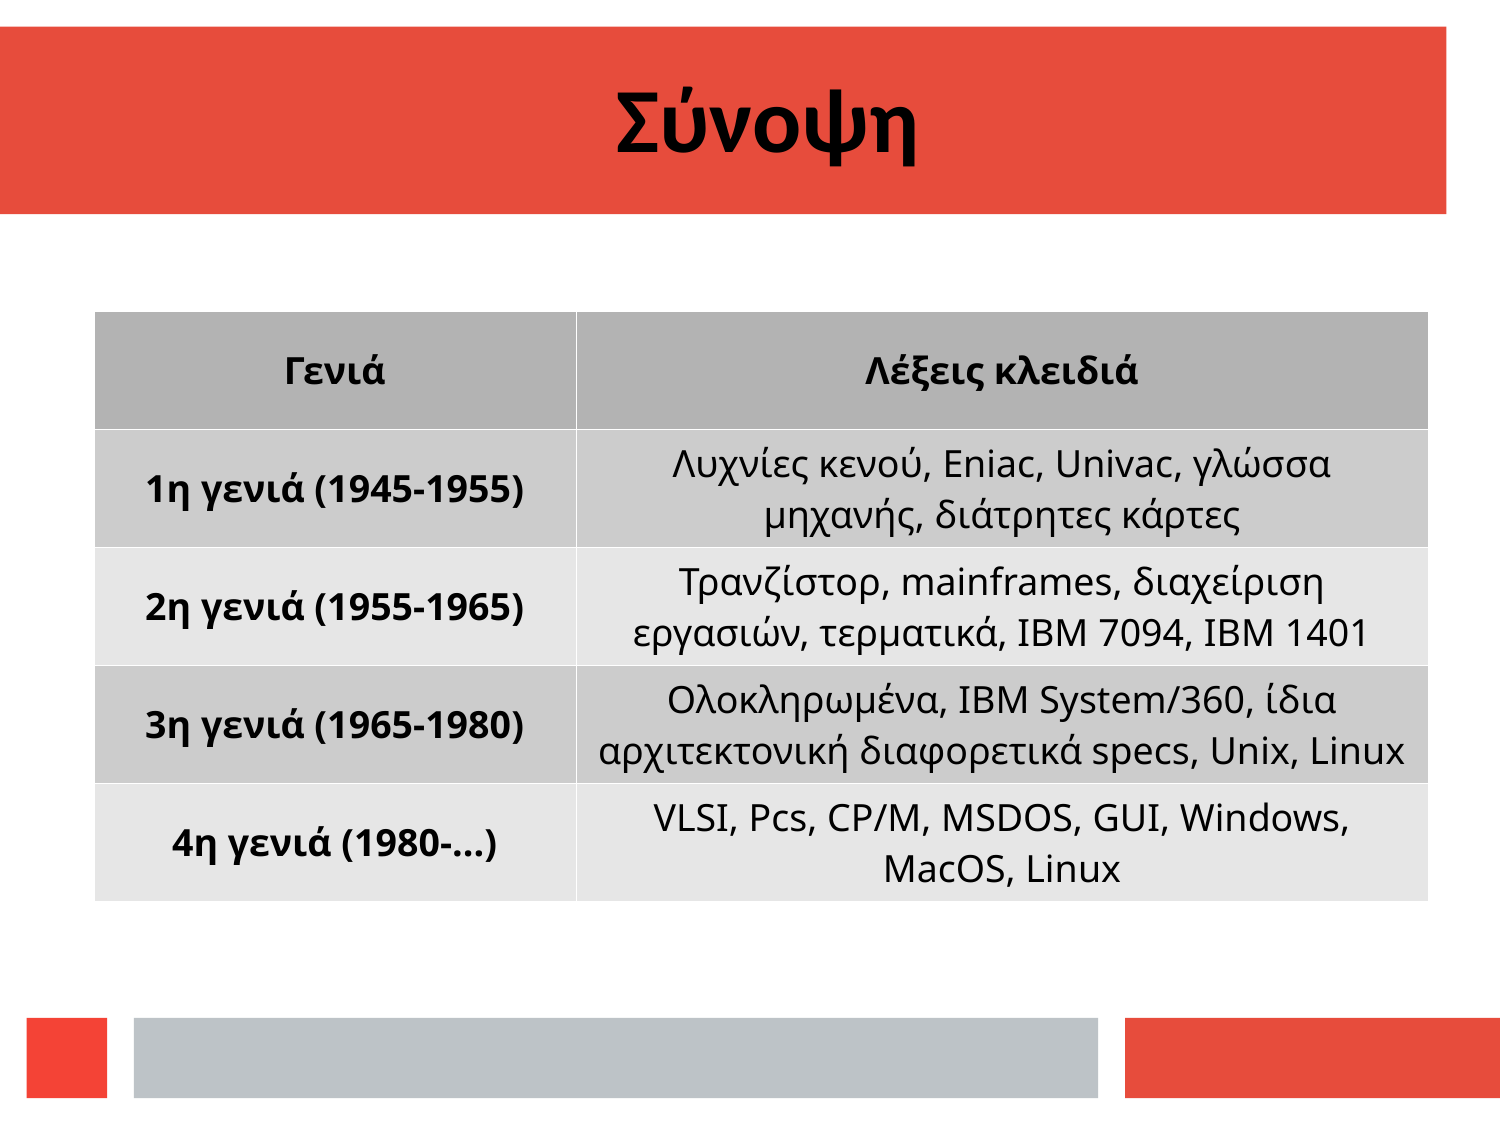

# Σύνοψη
| Γενιά | Λέξεις κλειδιά |
| --- | --- |
| 1η γενιά (1945-1955) | Λυχνίες κενού, Eniac, Univac, γλώσσα μηχανής, διάτρητες κάρτες |
| 2η γενιά (1955-1965) | Τρανζίστορ, mainframes, διαχείριση εργασιών, τερματικά, ΙΒΜ 7094, ΙΒΜ 1401 |
| 3η γενιά (1965-1980) | Ολοκληρωμένα, ΙΒΜ System/360, ίδια αρχιτεκτονική διαφορετικά specs, Unix, Linux |
| 4η γενιά (1980-...) | VLSI, Pcs, CP/M, MSDOS, GUI, Windows, MacOS, Linux |